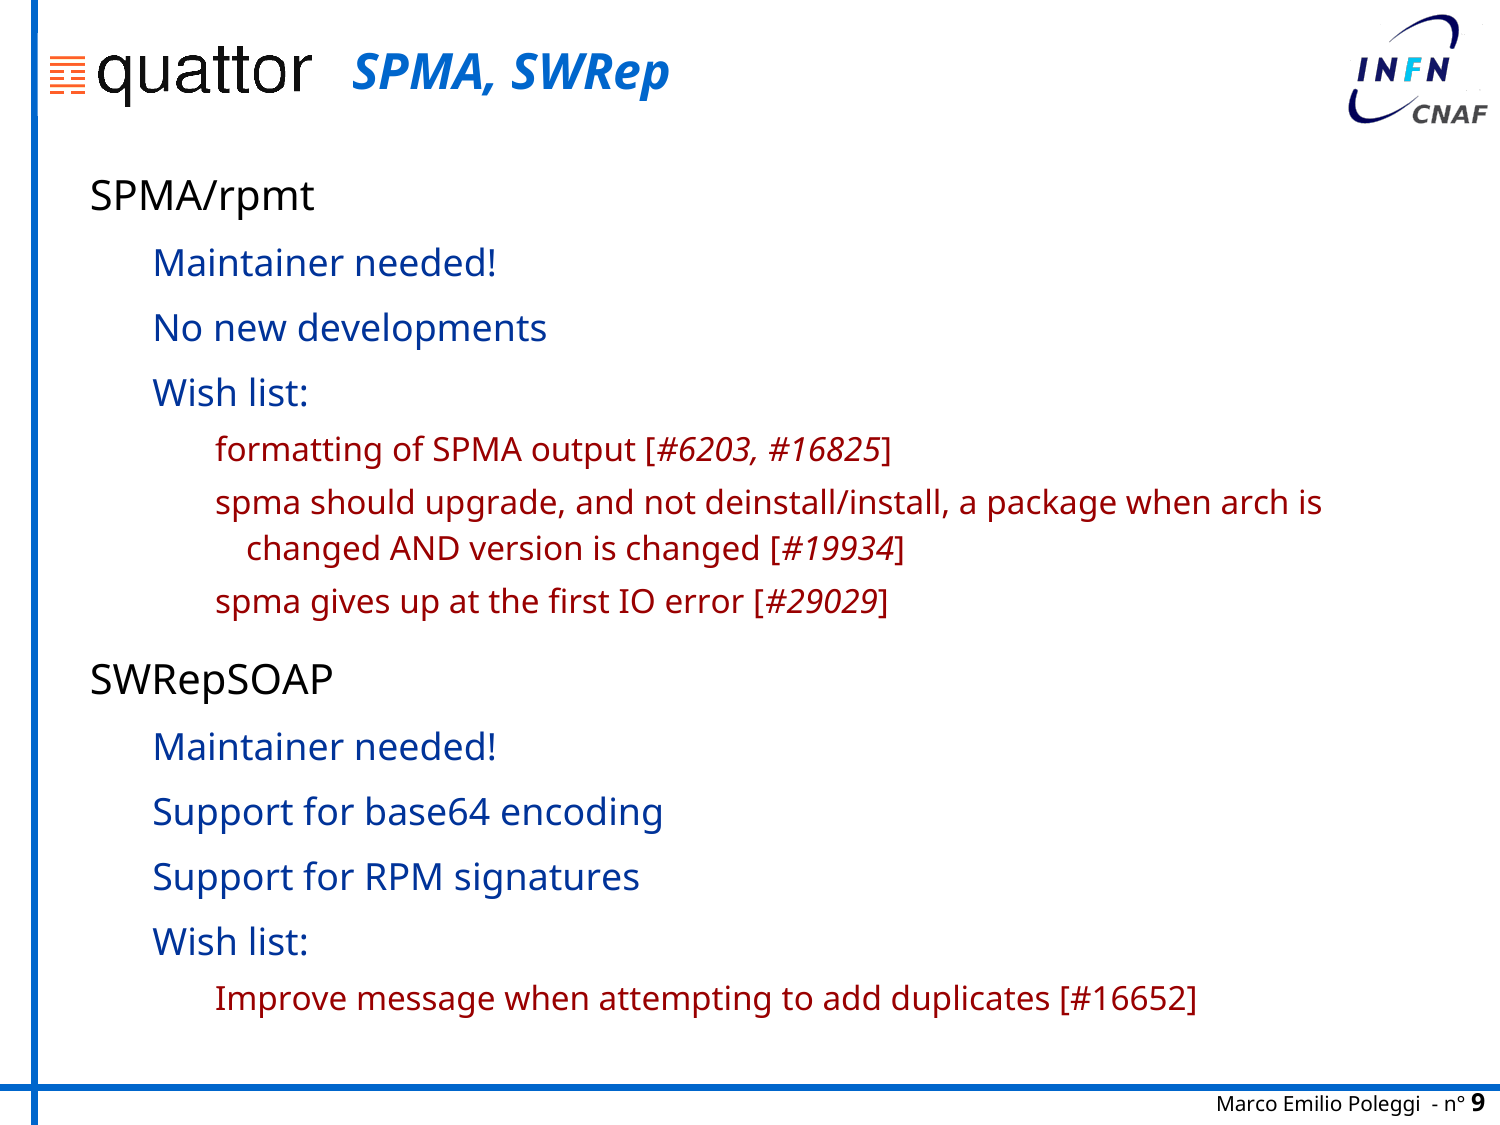

# SPMA, SWRep
SPMA/rpmt
Maintainer needed!
No new developments
Wish list:
formatting of SPMA output [#6203, #16825]
spma should upgrade, and not deinstall/install, a package when arch is changed AND version is changed [#19934]
spma gives up at the first IO error [#29029]
SWRepSOAP
Maintainer needed!
Support for base64 encoding
Support for RPM signatures
Wish list:
Improve message when attempting to add duplicates [#16652]